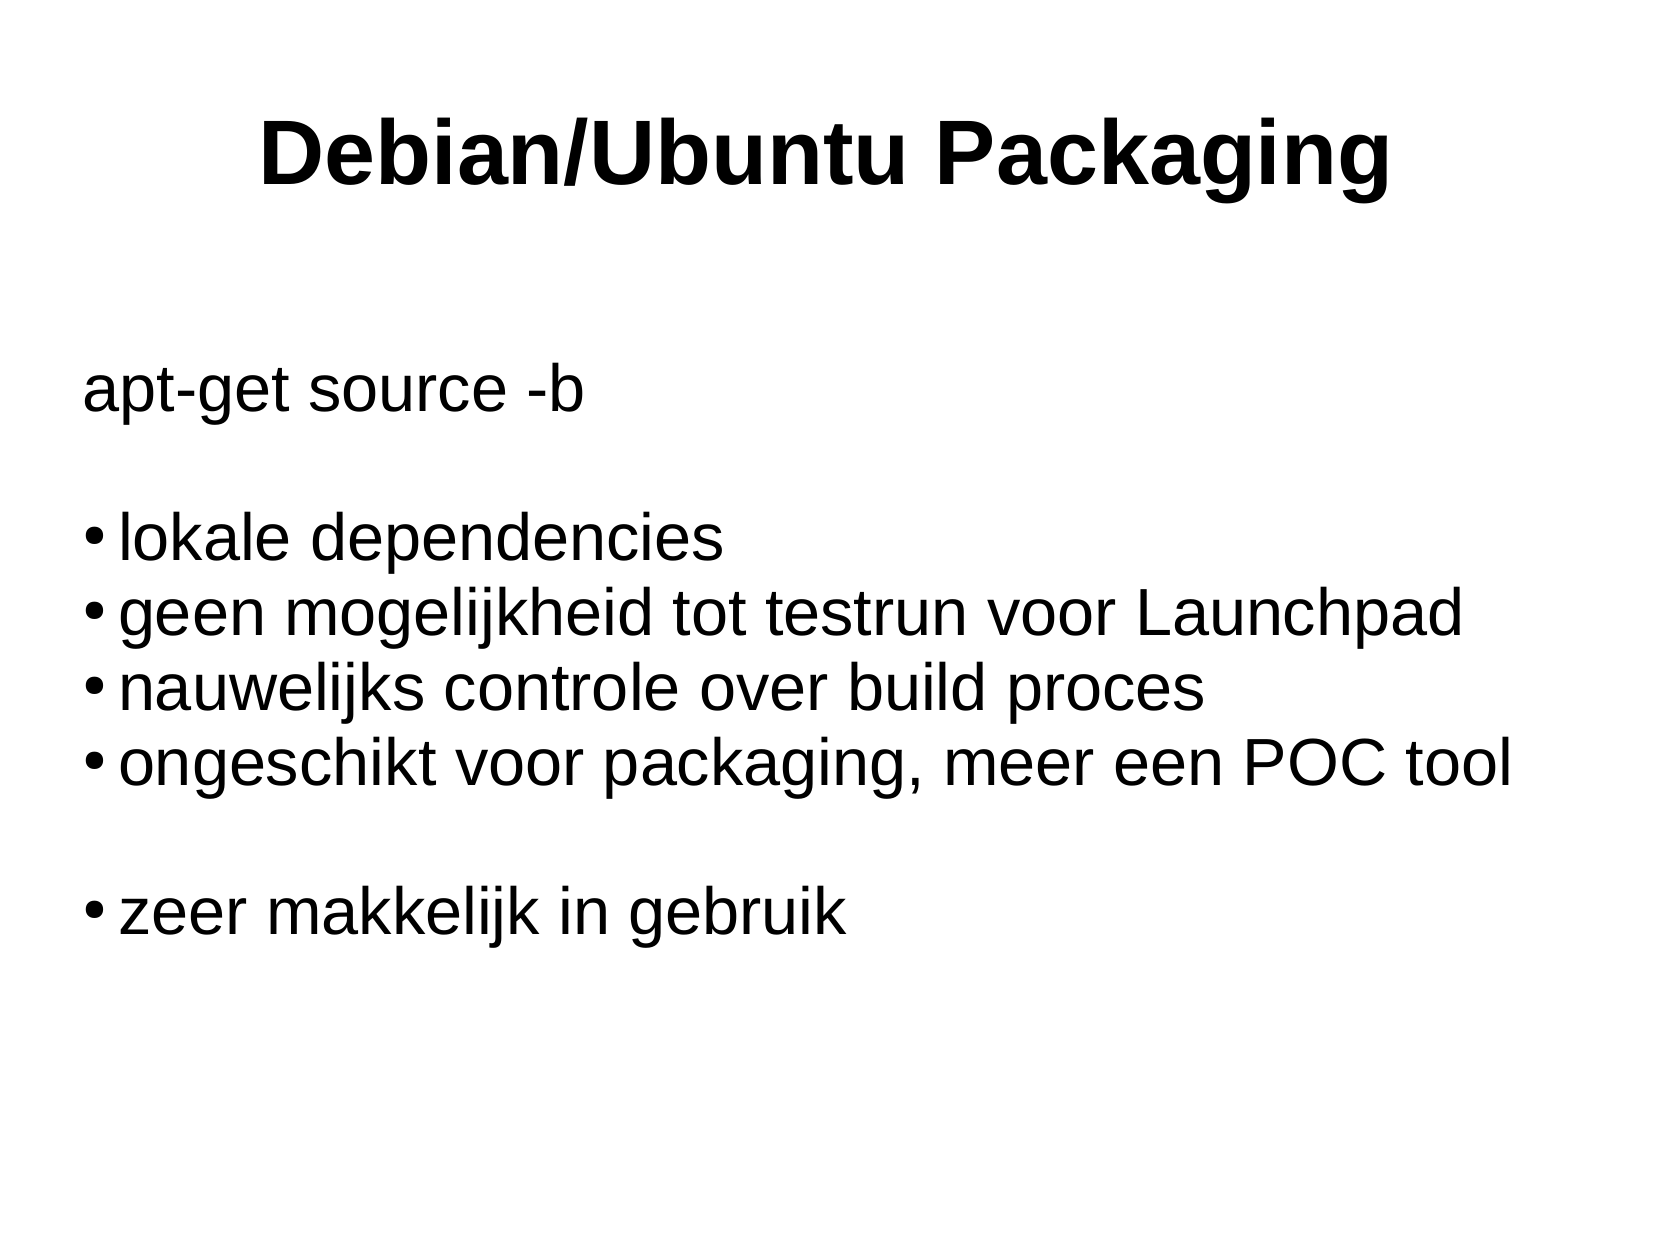

# Debian/Ubuntu Packaging
apt-get source -b
lokale dependencies
geen mogelijkheid tot testrun voor Launchpad
nauwelijks controle over build proces
ongeschikt voor packaging, meer een POC tool
zeer makkelijk in gebruik